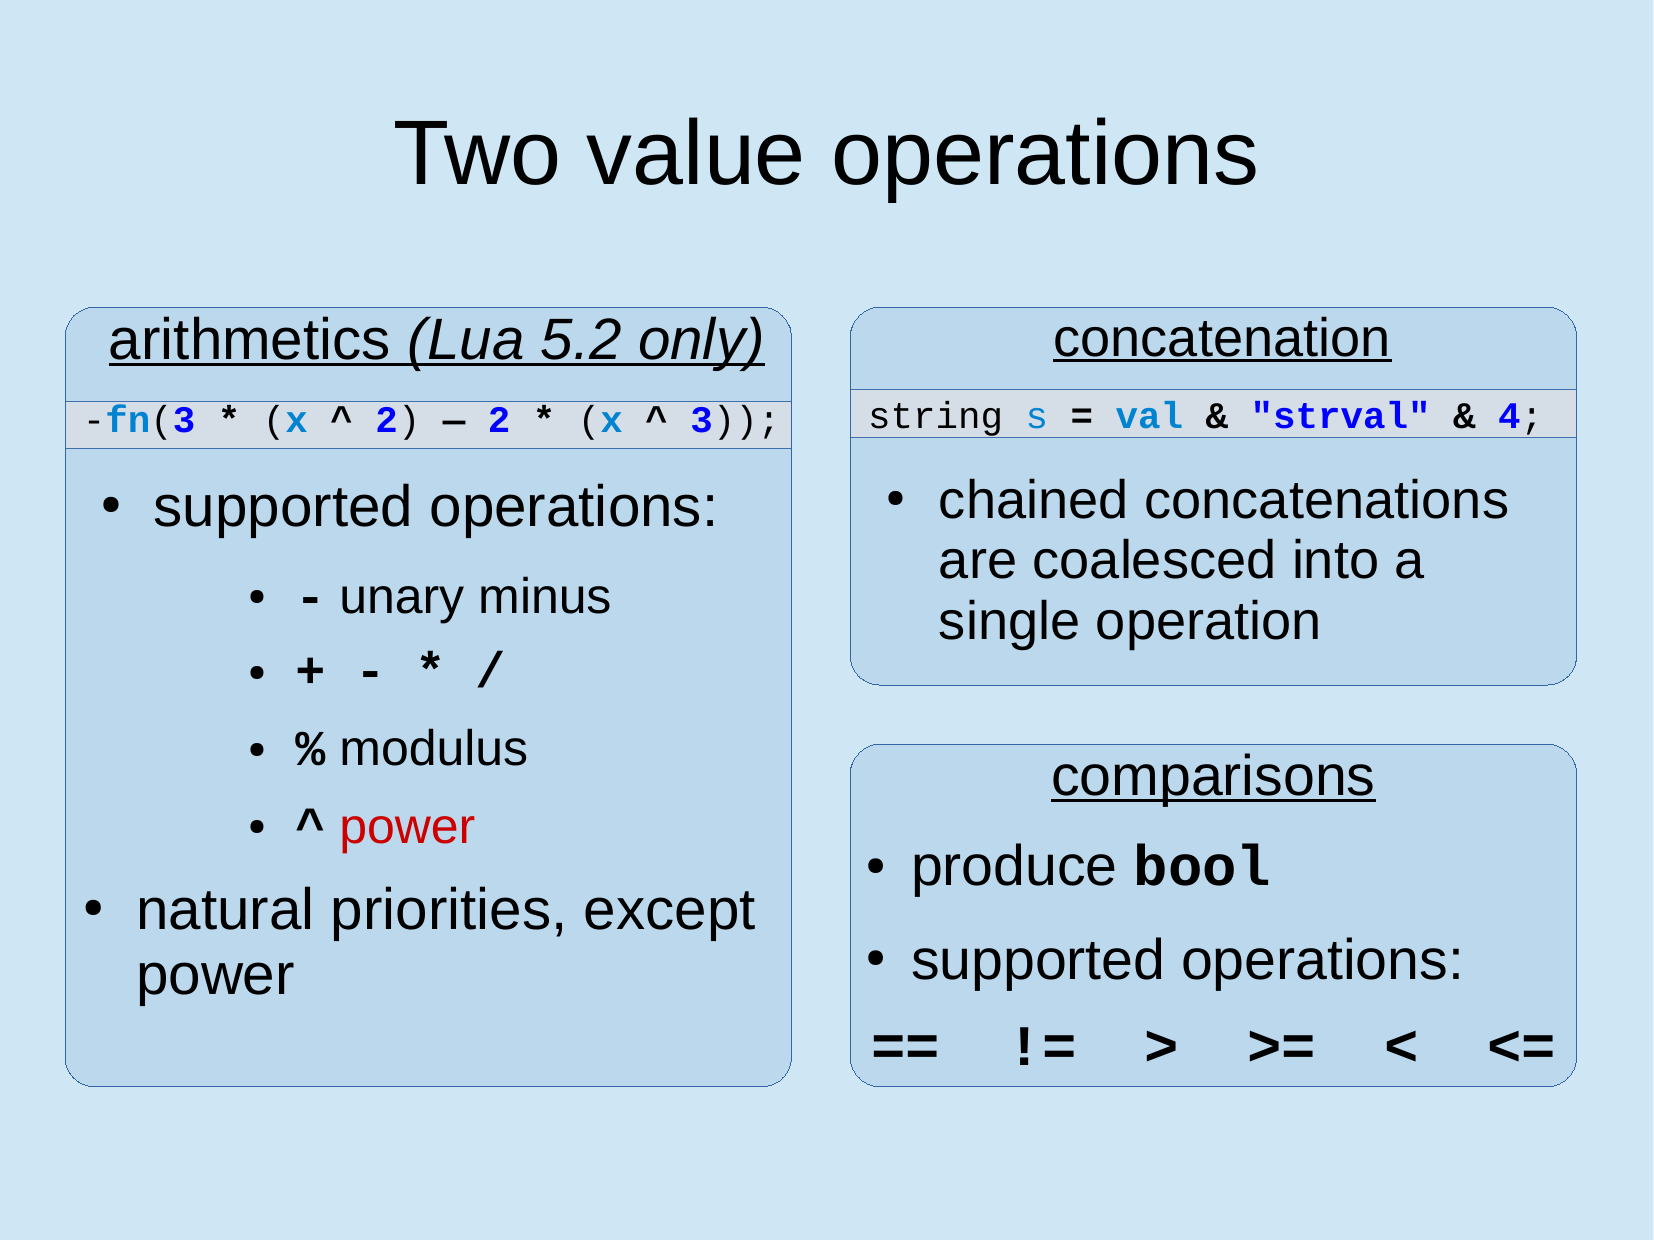

# Two value operations
arithmetics (Lua 5.2 only)
-fn(3 * (x ^ 2) — 2 * (x ^ 3));
supported operations:
- unary minus
+ - * /
% modulus
^ power
natural priorities, except power
concatenation
string s = val & "strval" & 4;
chained concatenations are coalesced into a single operation
comparisons
produce bool
supported operations:
== != > >= < <=